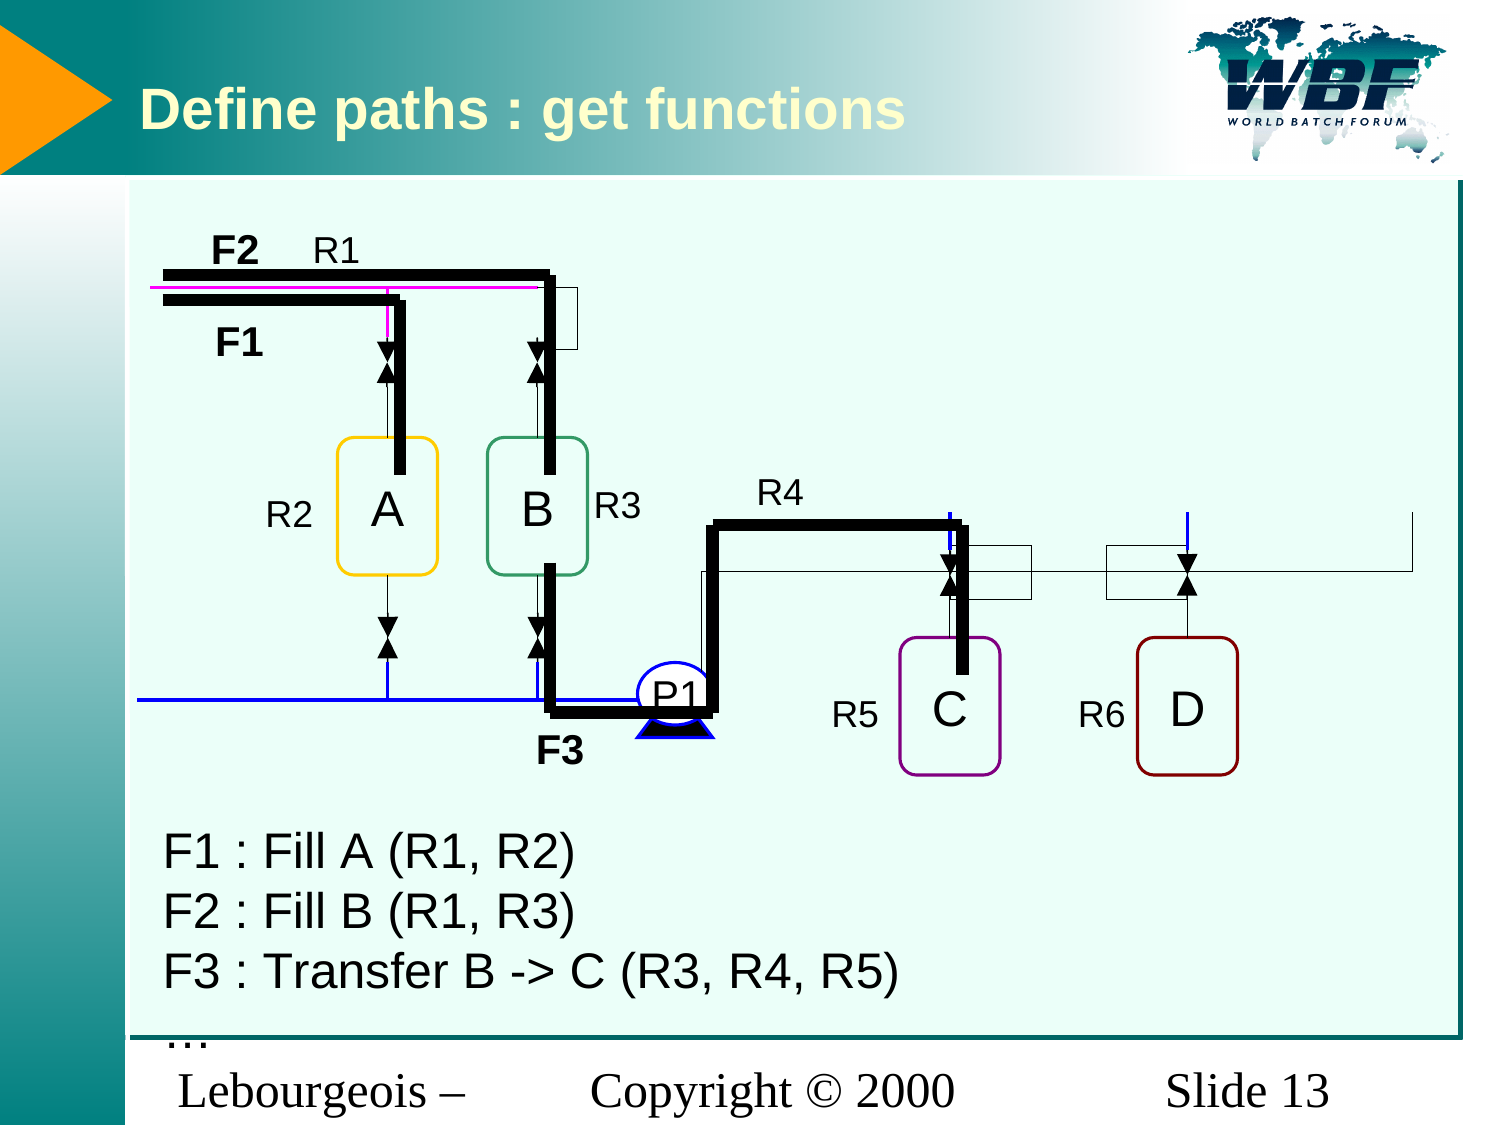

# Define paths : get functions
F2
R1
F1
A
B
R4
R3
R2
P1
C
D
R5
R6
F3
F1 : Fill A (R1, R2)
F2 : Fill B (R1, R3)
F3 : Transfer B -> C (R3, R4, R5)
…
13